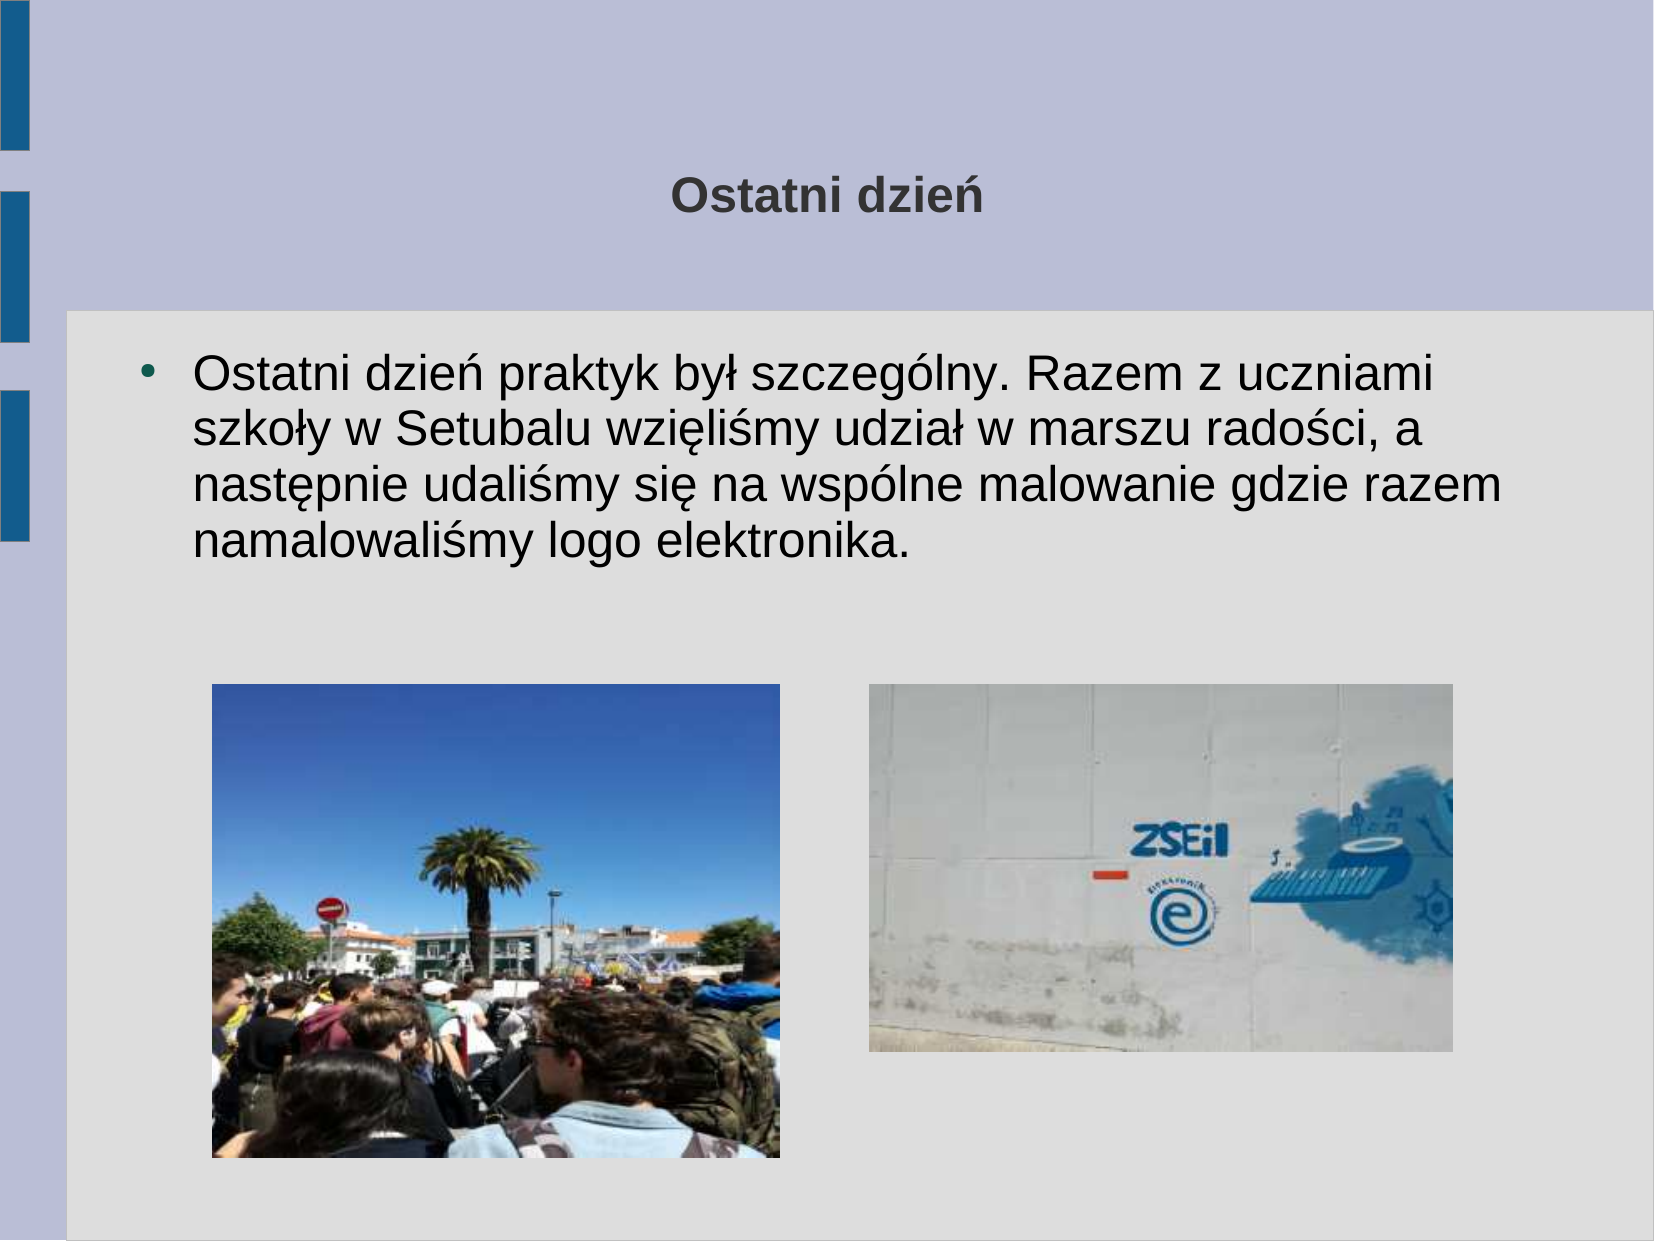

# Ostatni dzień
Ostatni dzień praktyk był szczególny. Razem z uczniami szkoły w Setubalu wzięliśmy udział w marszu radości, a następnie udaliśmy się na wspólne malowanie gdzie razem namalowaliśmy logo elektronika.